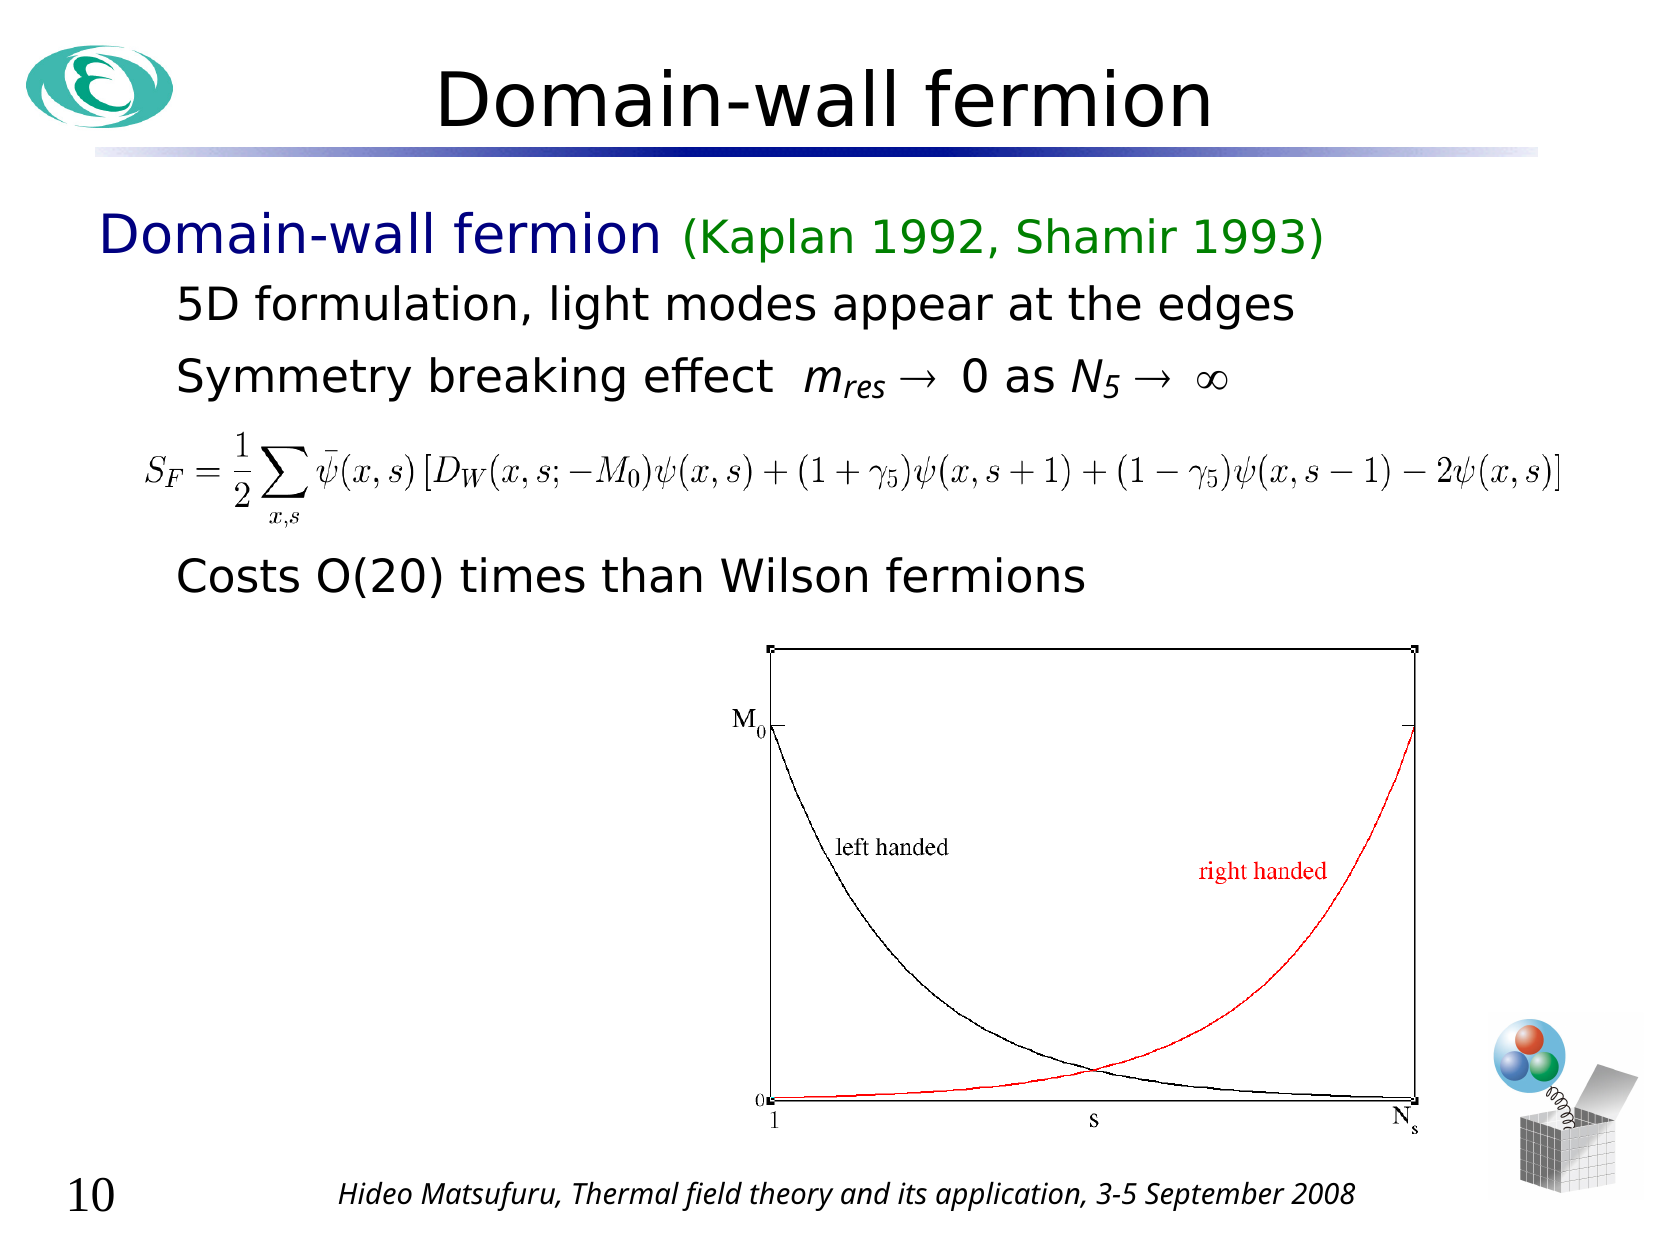

# Domain-wall fermion
Domain-wall fermion (Kaplan 1992, Shamir 1993)
5D formulation, light modes appear at the edges
Symmetry breaking effect mres  0 as N5  
Costs O(20) times than Wilson fermions